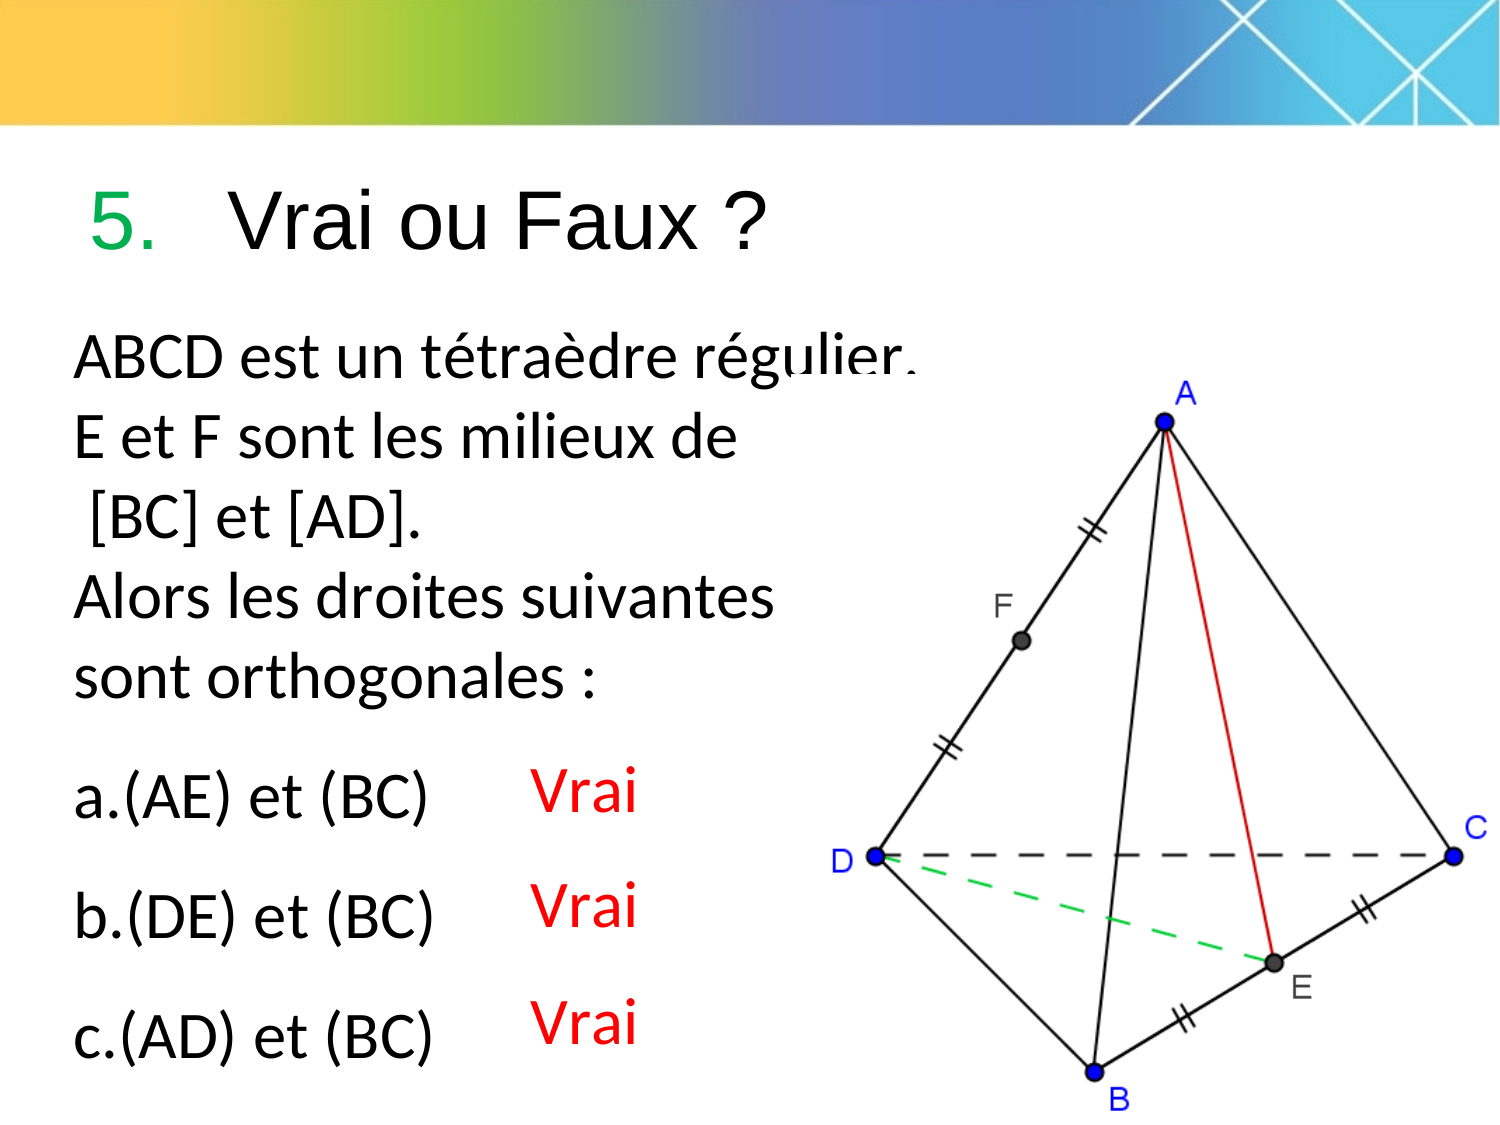

Vrai ou Faux ?
ABCD est un tétraèdre régulier.
E et F sont les milieux de
 [BC] et [AD].
Alors les droites suivantes
sont orthogonales :
(AE) et (BC)
(DE) et (BC)
(AD) et (BC)
Vrai
Vrai
Vrai